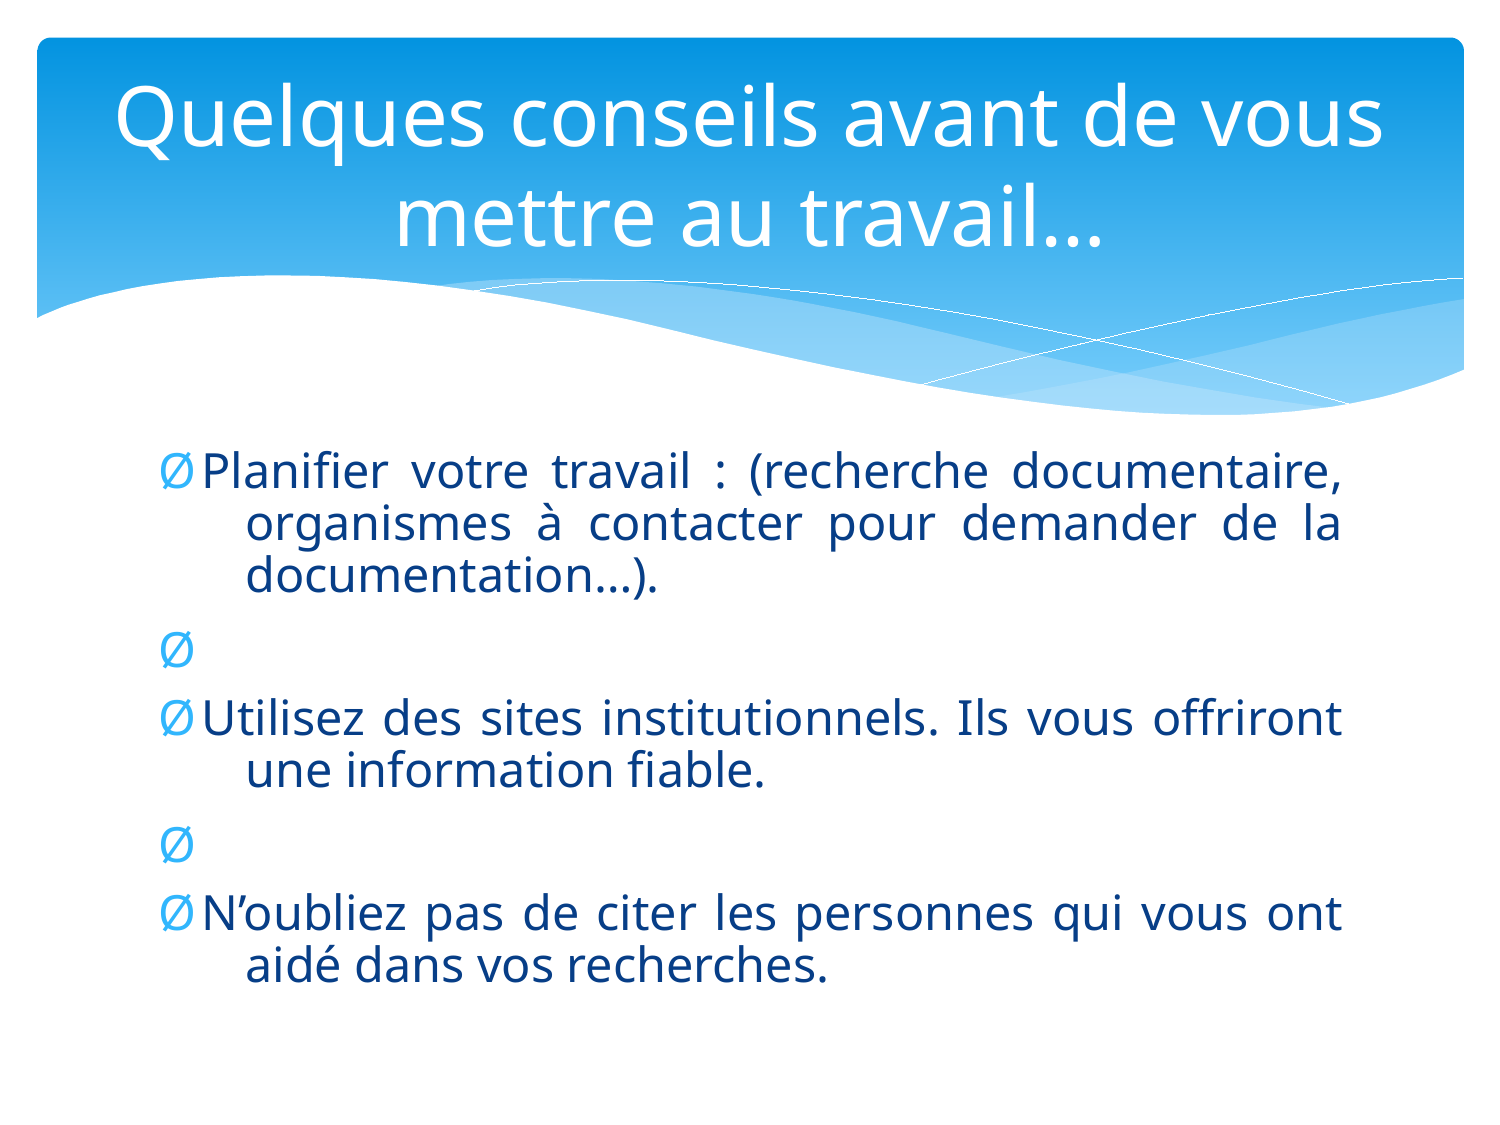

Quelques conseils avant de vous mettre au travail…
# Planifier votre travail : (recherche documentaire, organismes à contacter pour demander de la documentation…).
Utilisez des sites institutionnels. Ils vous offriront une information fiable.
N’oubliez pas de citer les personnes qui vous ont aidé dans vos recherches.